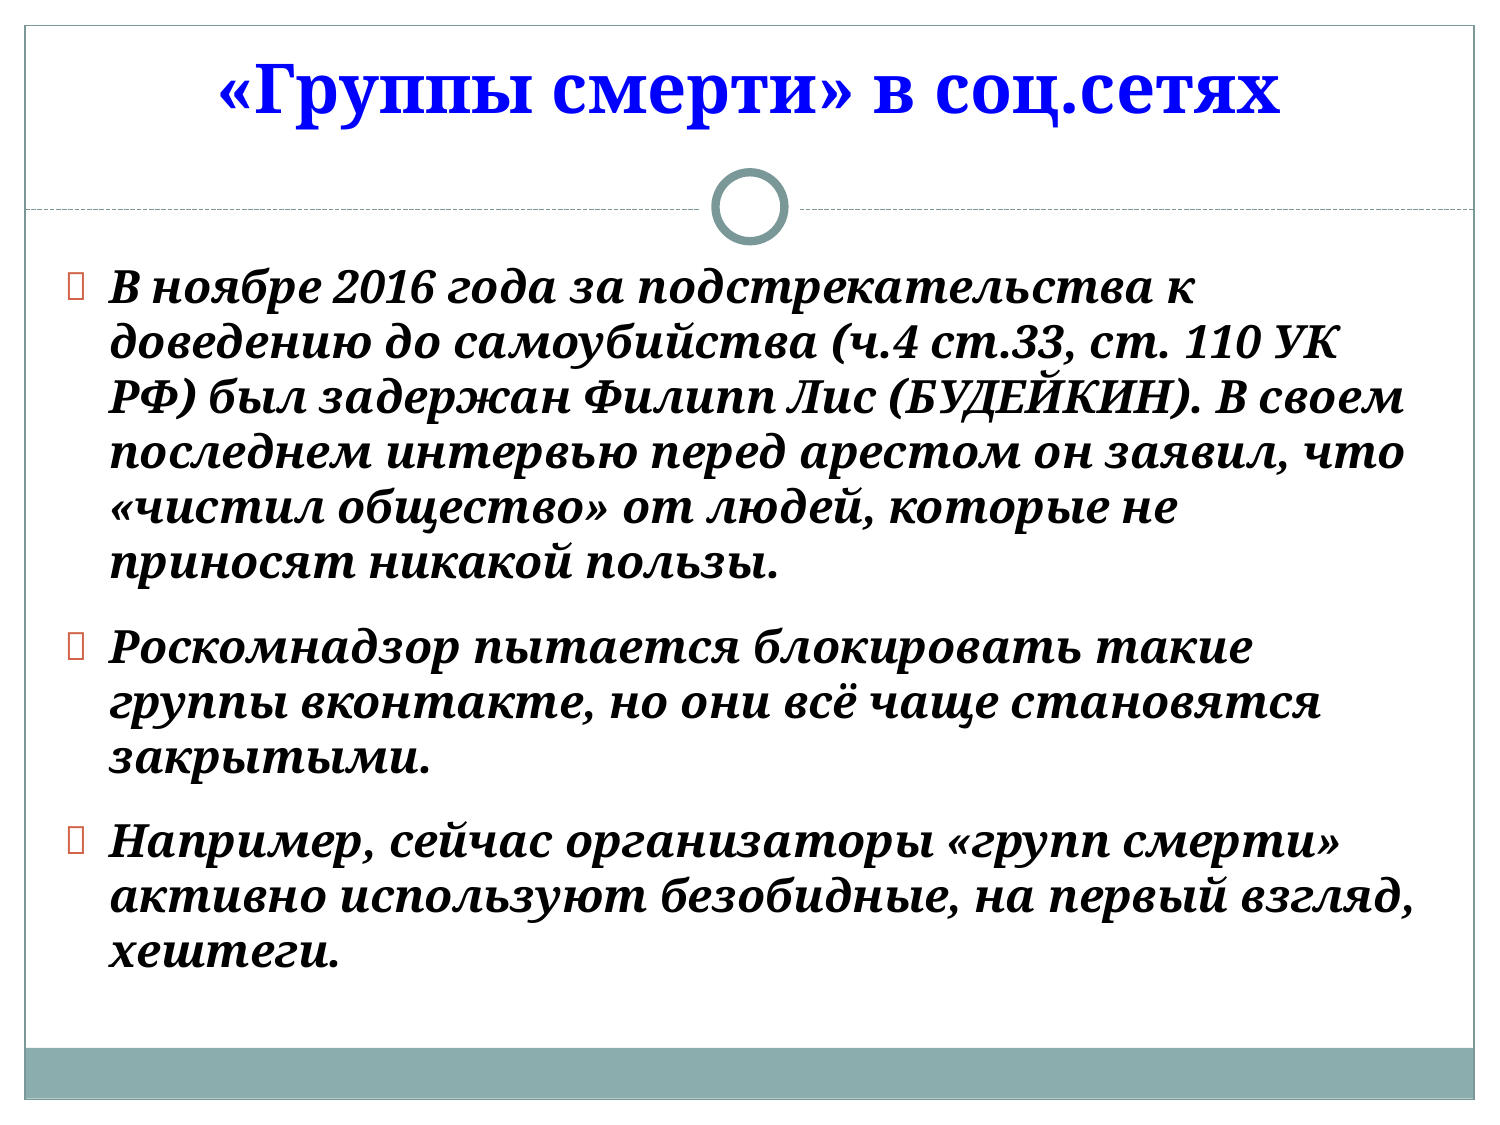

# «Группы смерти» в соц.сетях
В ноябре 2016 года за подстрекательства к доведению до самоубийства (ч.4 ст.33, ст. 110 УК РФ) был задержан Филипп Лис (БУДЕЙКИН). В своем последнем интервью перед арестом он заявил, что «чистил общество» от людей, которые не приносят никакой пользы.
Роскомнадзор пытается блокировать такие группы вконтакте, но они всё чаще становятся закрытыми.
Например, сейчас организаторы «групп смерти» активно используют безобидные, на первый взгляд, хештеги.